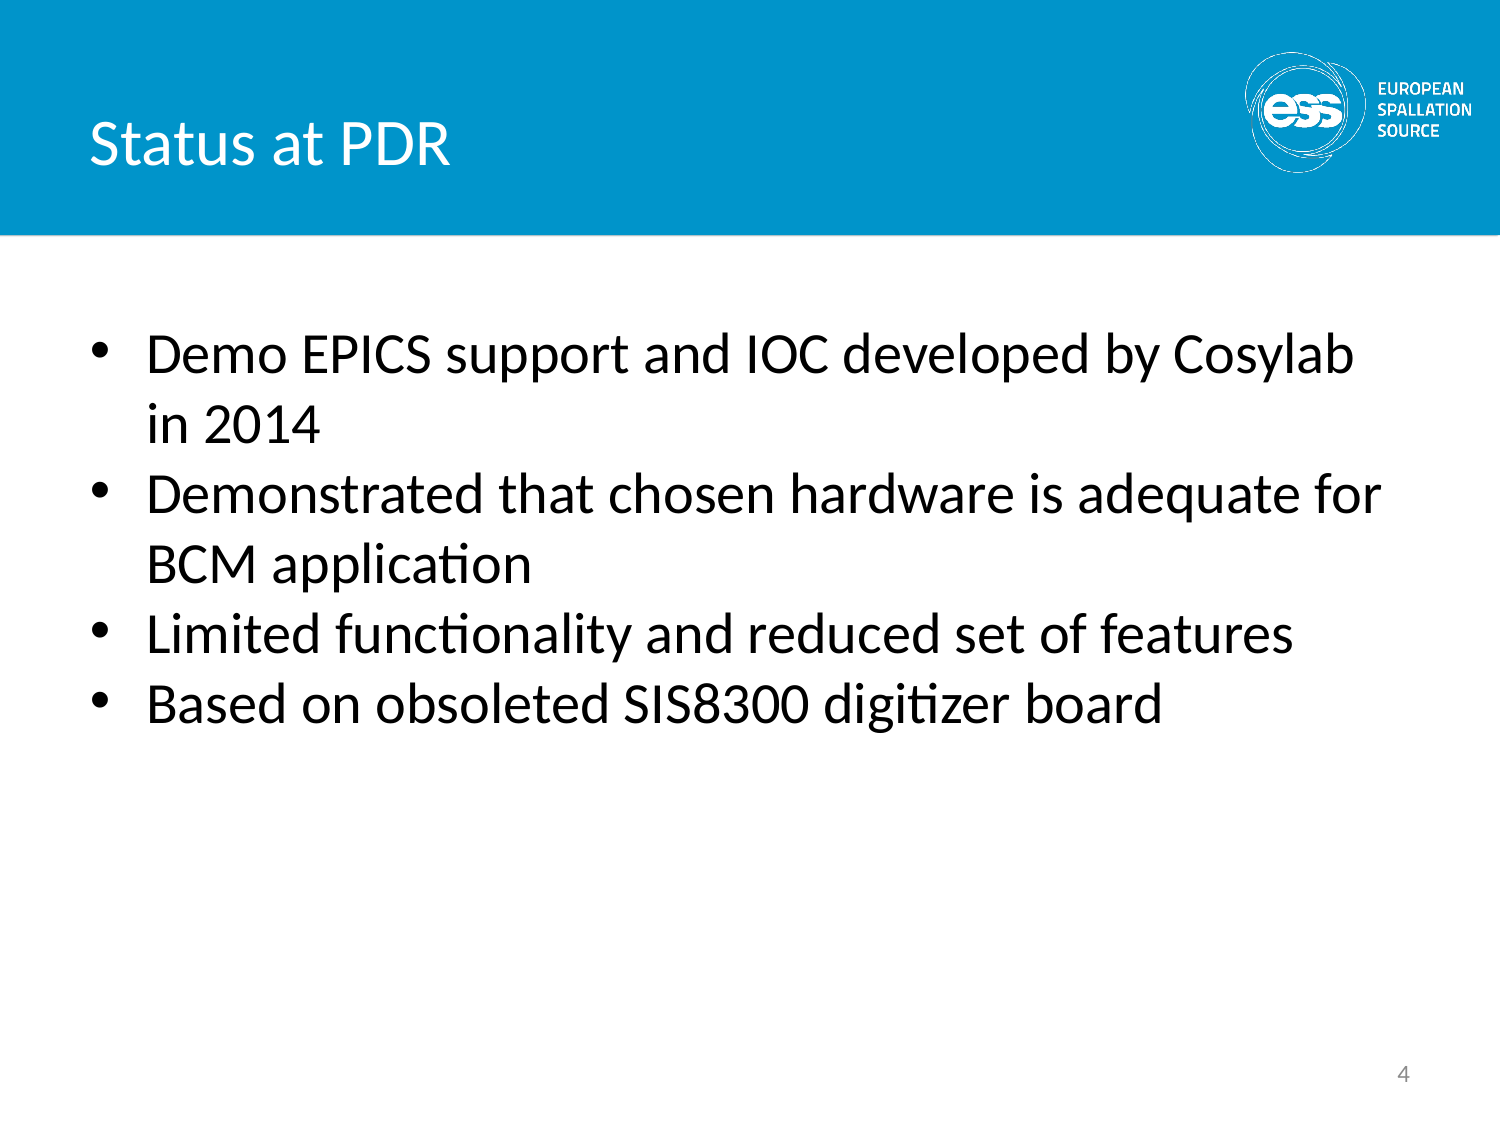

Status at PDR
Demo EPICS support and IOC developed by Cosylab in 2014
Demonstrated that chosen hardware is adequate for BCM application
Limited functionality and reduced set of features
Based on obsoleted SIS8300 digitizer board